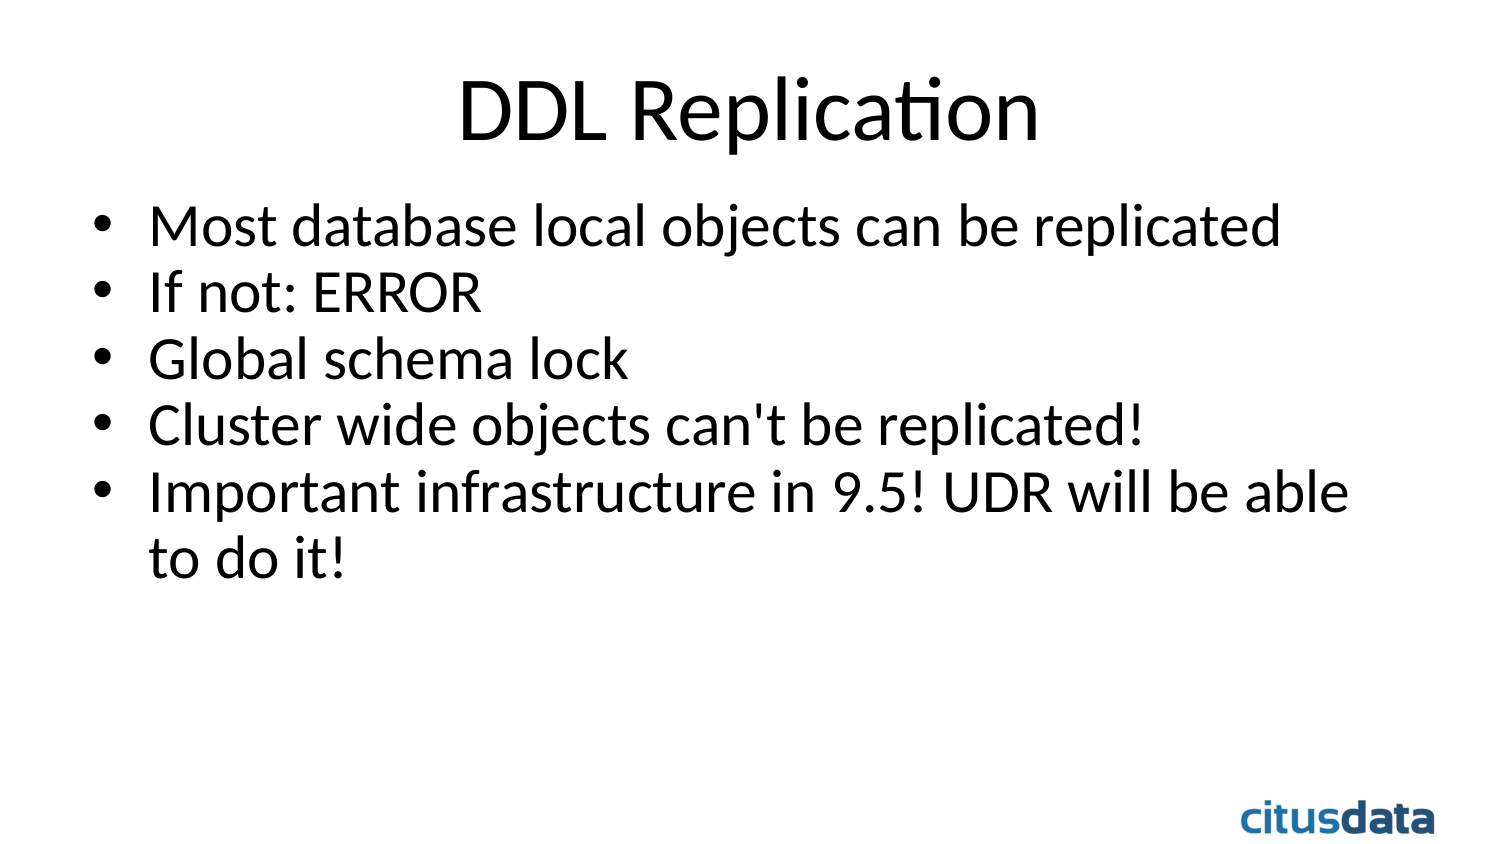

# DDL Replication
Most database local objects can be replicated
If not: ERROR
Global schema lock
Cluster wide objects can't be replicated!
Important infrastructure in 9.5! UDR will be able to do it!